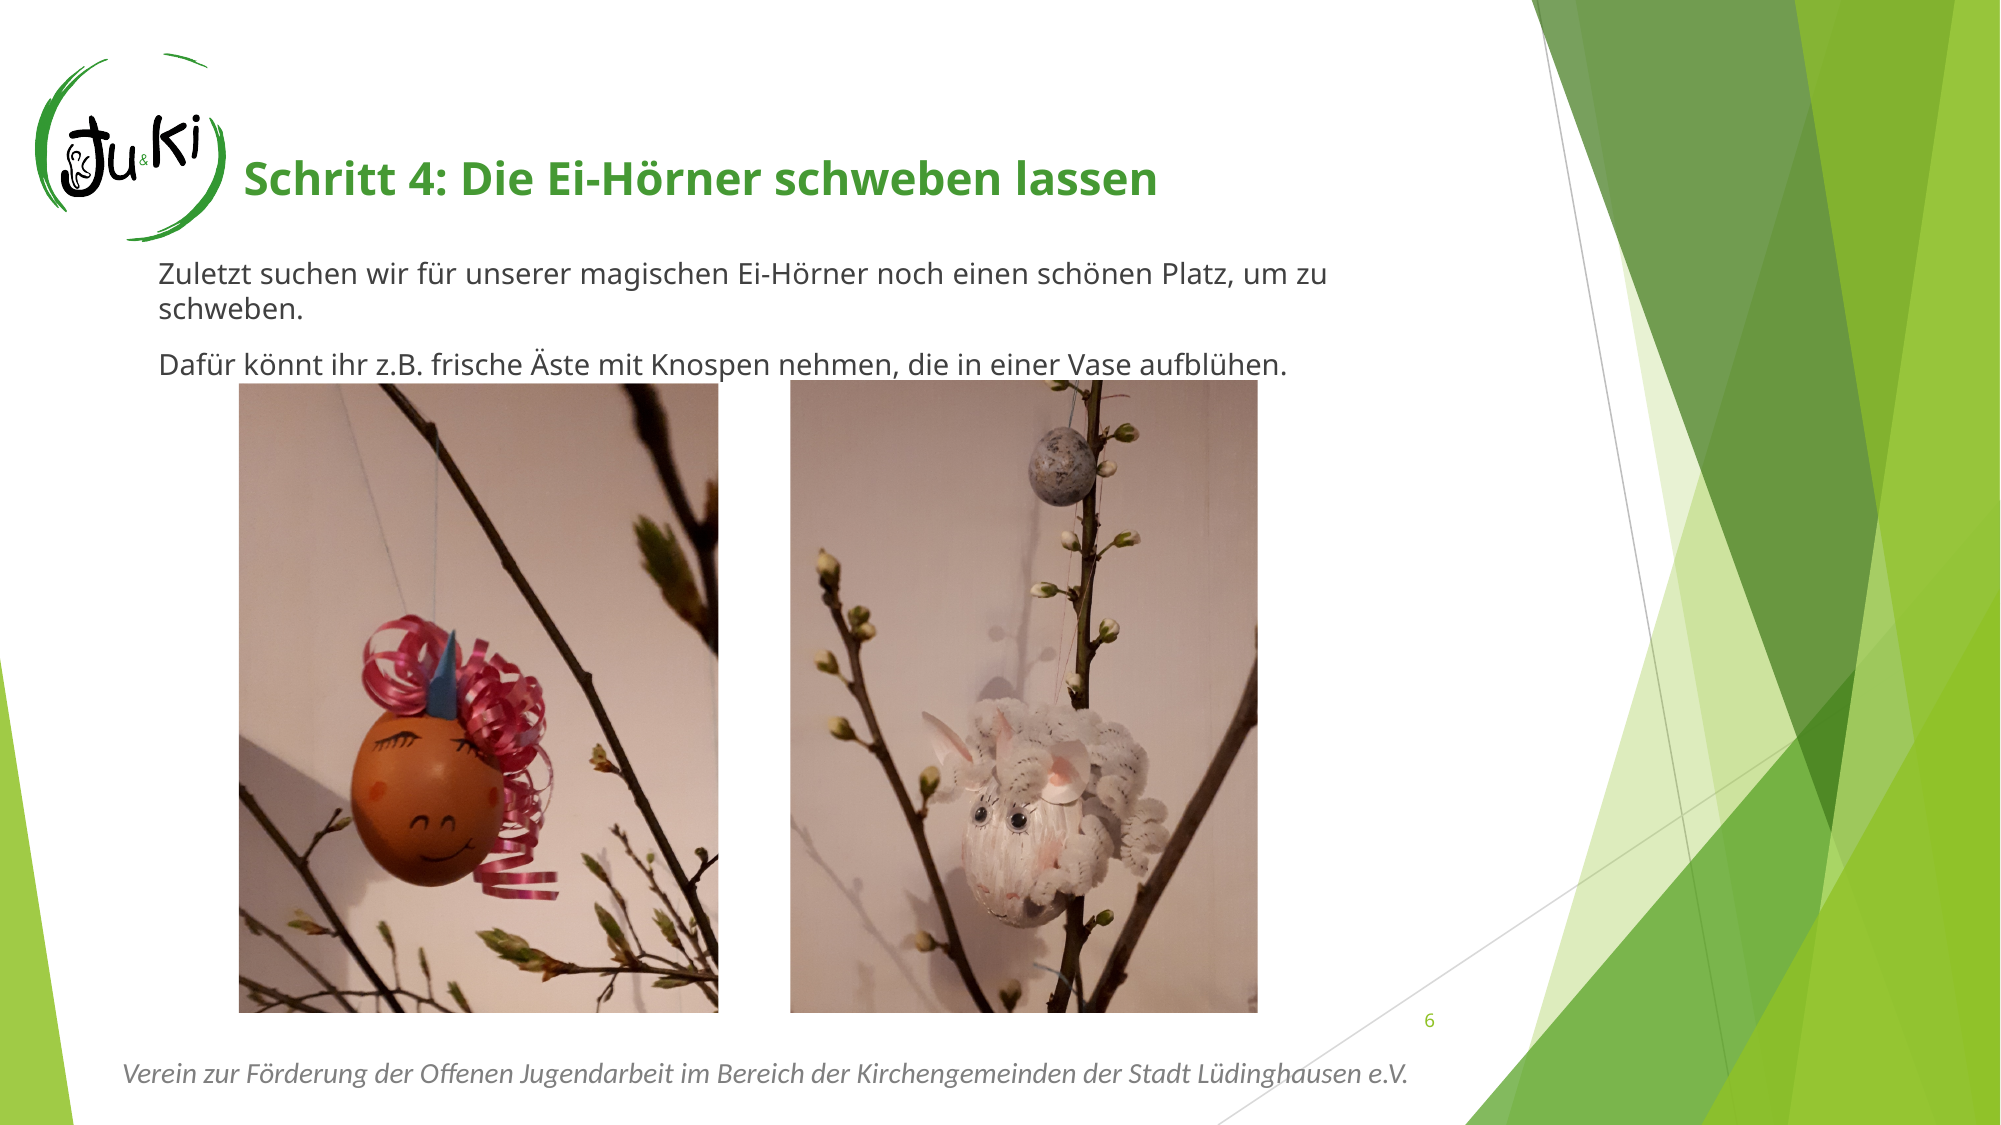

Schritt 4: Die Ei-Hörner schweben lassen
# Zuletzt suchen wir für unserer magischen Ei-Hörner noch einen schönen Platz, um zu schweben.
Dafür könnt ihr z.B. frische Äste mit Knospen nehmen, die in einer Vase aufblühen.
Verein zur Förderung der Offenen Jugendarbeit im Bereich der Kirchengemeinden der Stadt Lüdinghausen e.V.